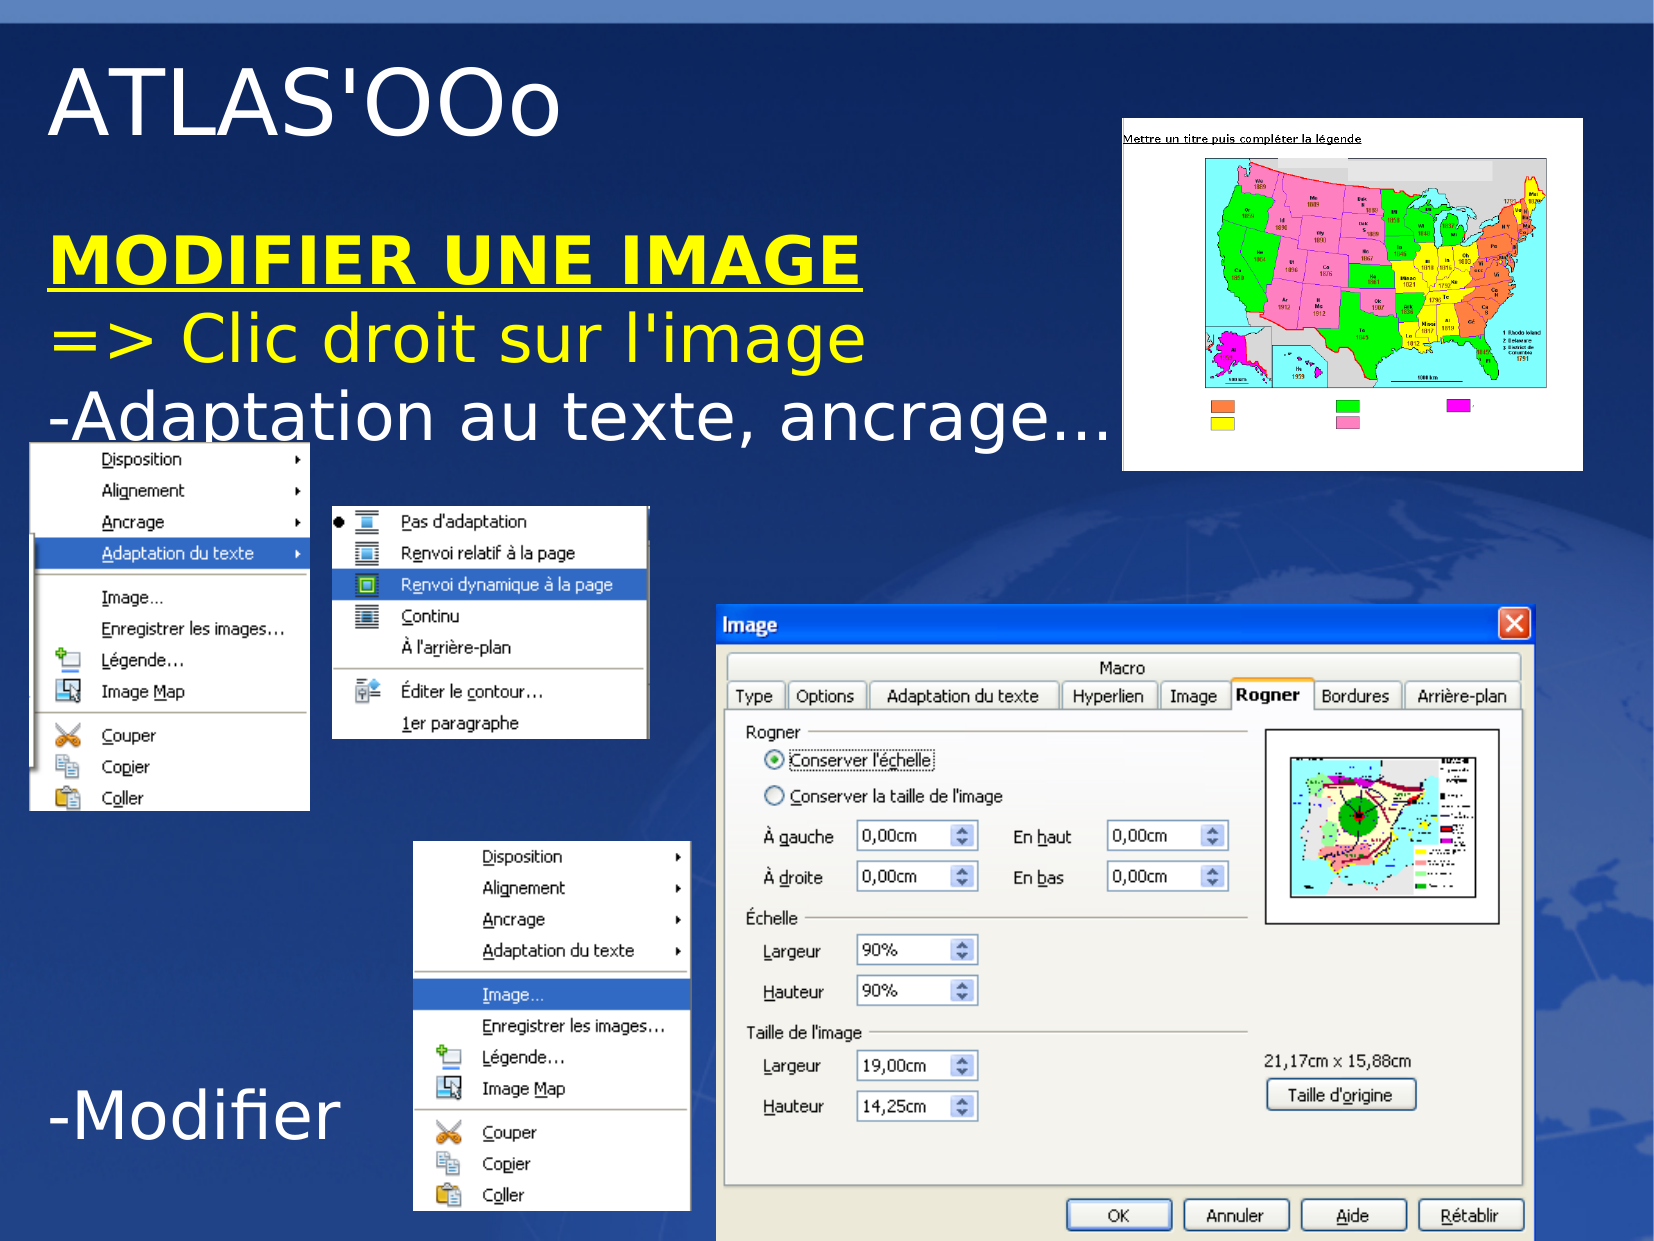

# ATLAS'OOo
MODIFIER UNE IMAGE
=> Clic droit sur l'image
-Adaptation au texte, ancrage...
-Modifier